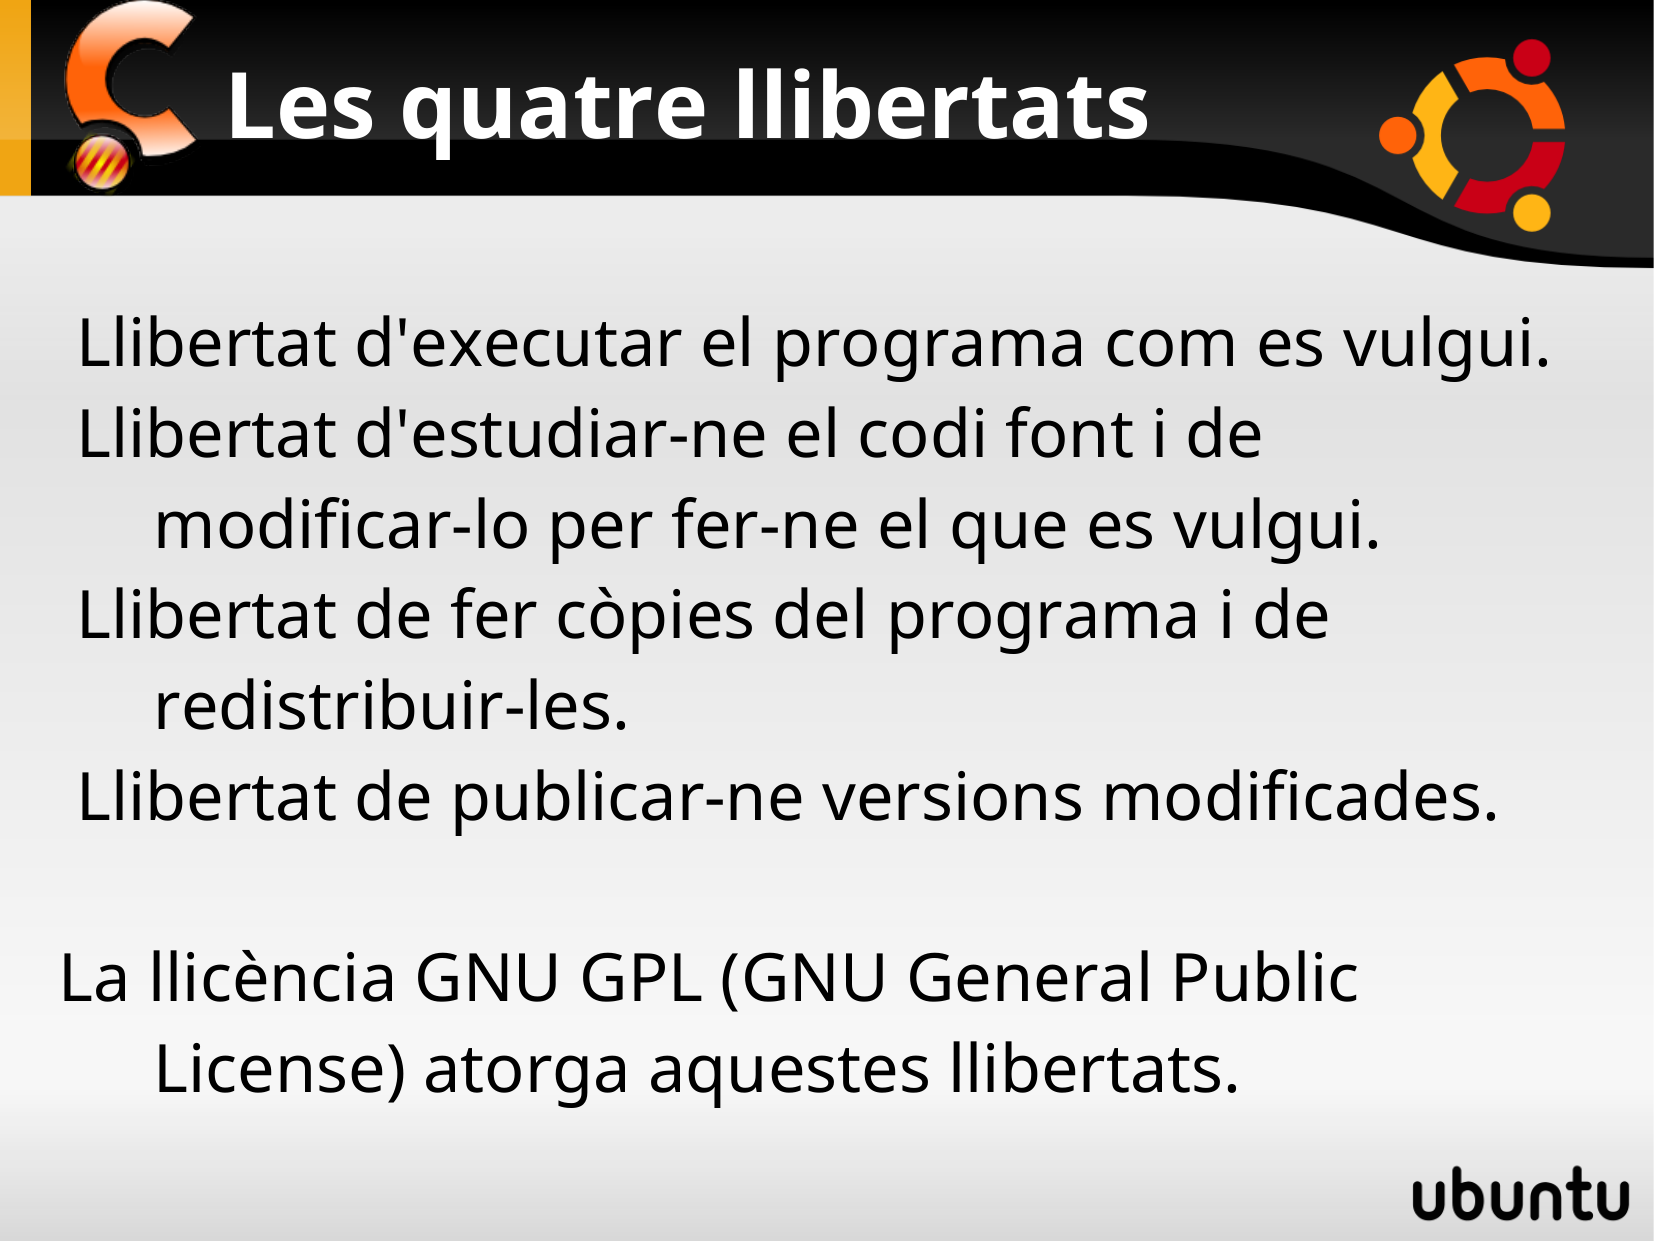

# Les quatre llibertats
 Llibertat d'executar el programa com es vulgui.
 Llibertat d'estudiar-ne el codi font i de modificar-lo per fer-ne el que es vulgui.
 Llibertat de fer còpies del programa i de redistribuir-les.
 Llibertat de publicar-ne versions modificades.
La llicència GNU GPL (GNU General Public License) atorga aquestes llibertats.